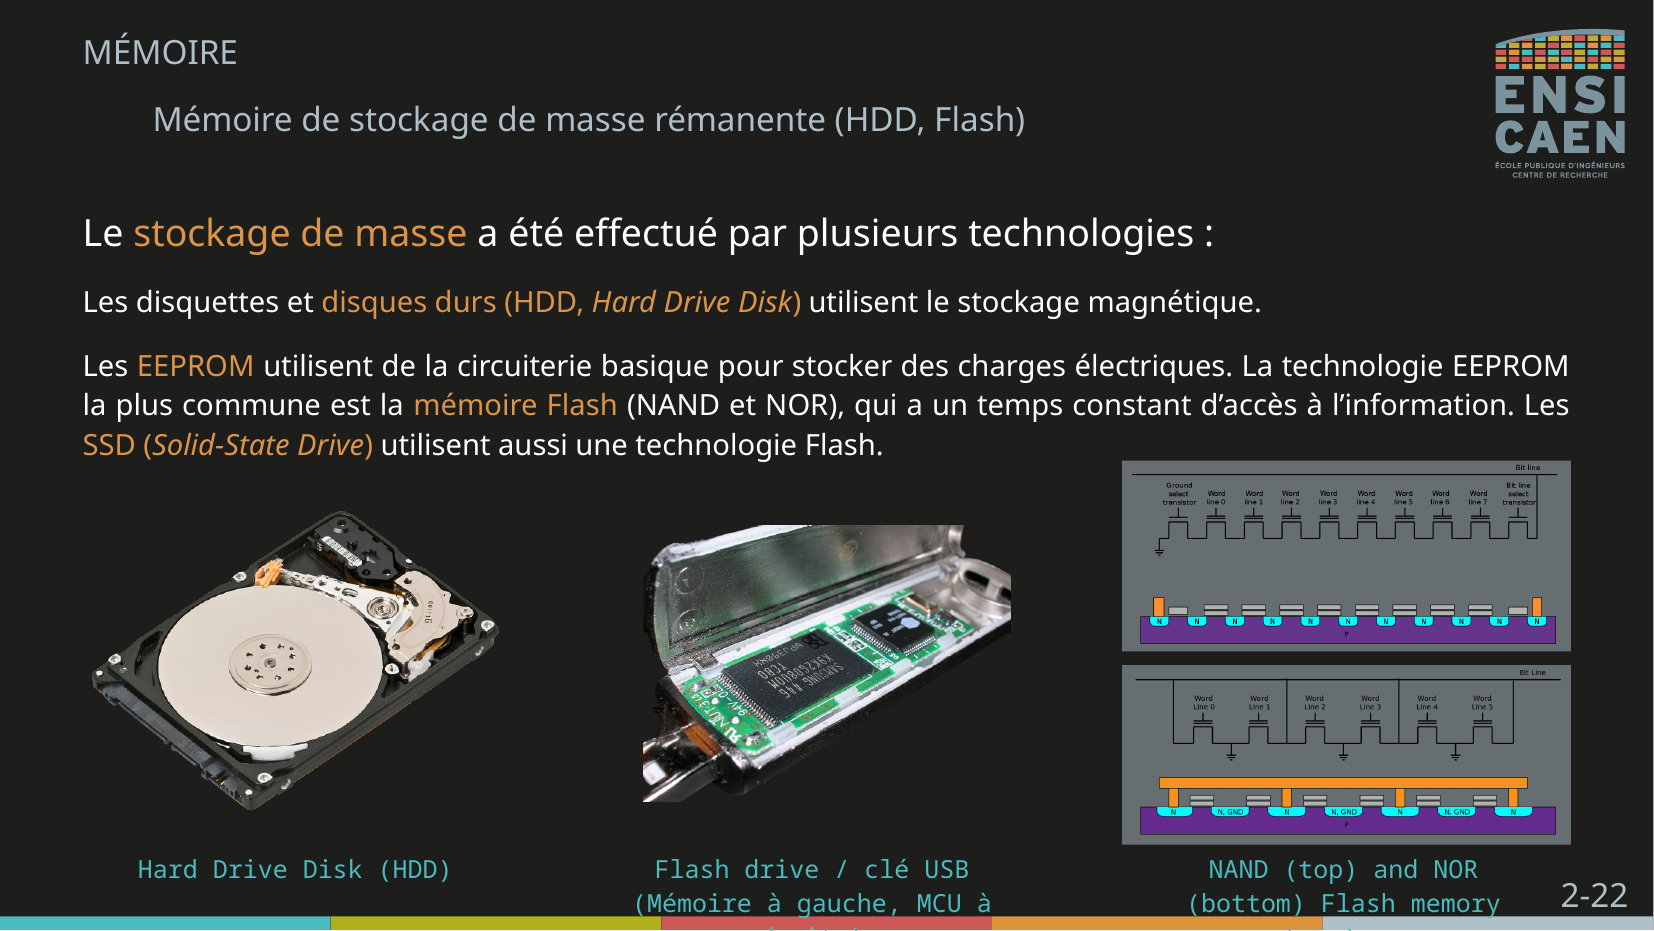

# MÉMOIRE Mémoire de stockage de masse rémanente (HDD, Flash)
Le stockage de masse a été effectué par plusieurs technologies :
Les disquettes et disques durs (HDD, Hard Drive Disk) utilisent le stockage magnétique.
Les EEPROM utilisent de la circuiterie basique pour stocker des charges électriques. La technologie EEPROM la plus commune est la mémoire Flash (NAND et NOR), qui a un temps constant d’accès à l’information. Les SSD (Solid-State Drive) utilisent aussi une technologie Flash.
NAND (top) and NOR (bottom) Flash memory structures
Flash drive / clé USB
(Mémoire à gauche, MCU à droite)
Hard Drive Disk (HDD)